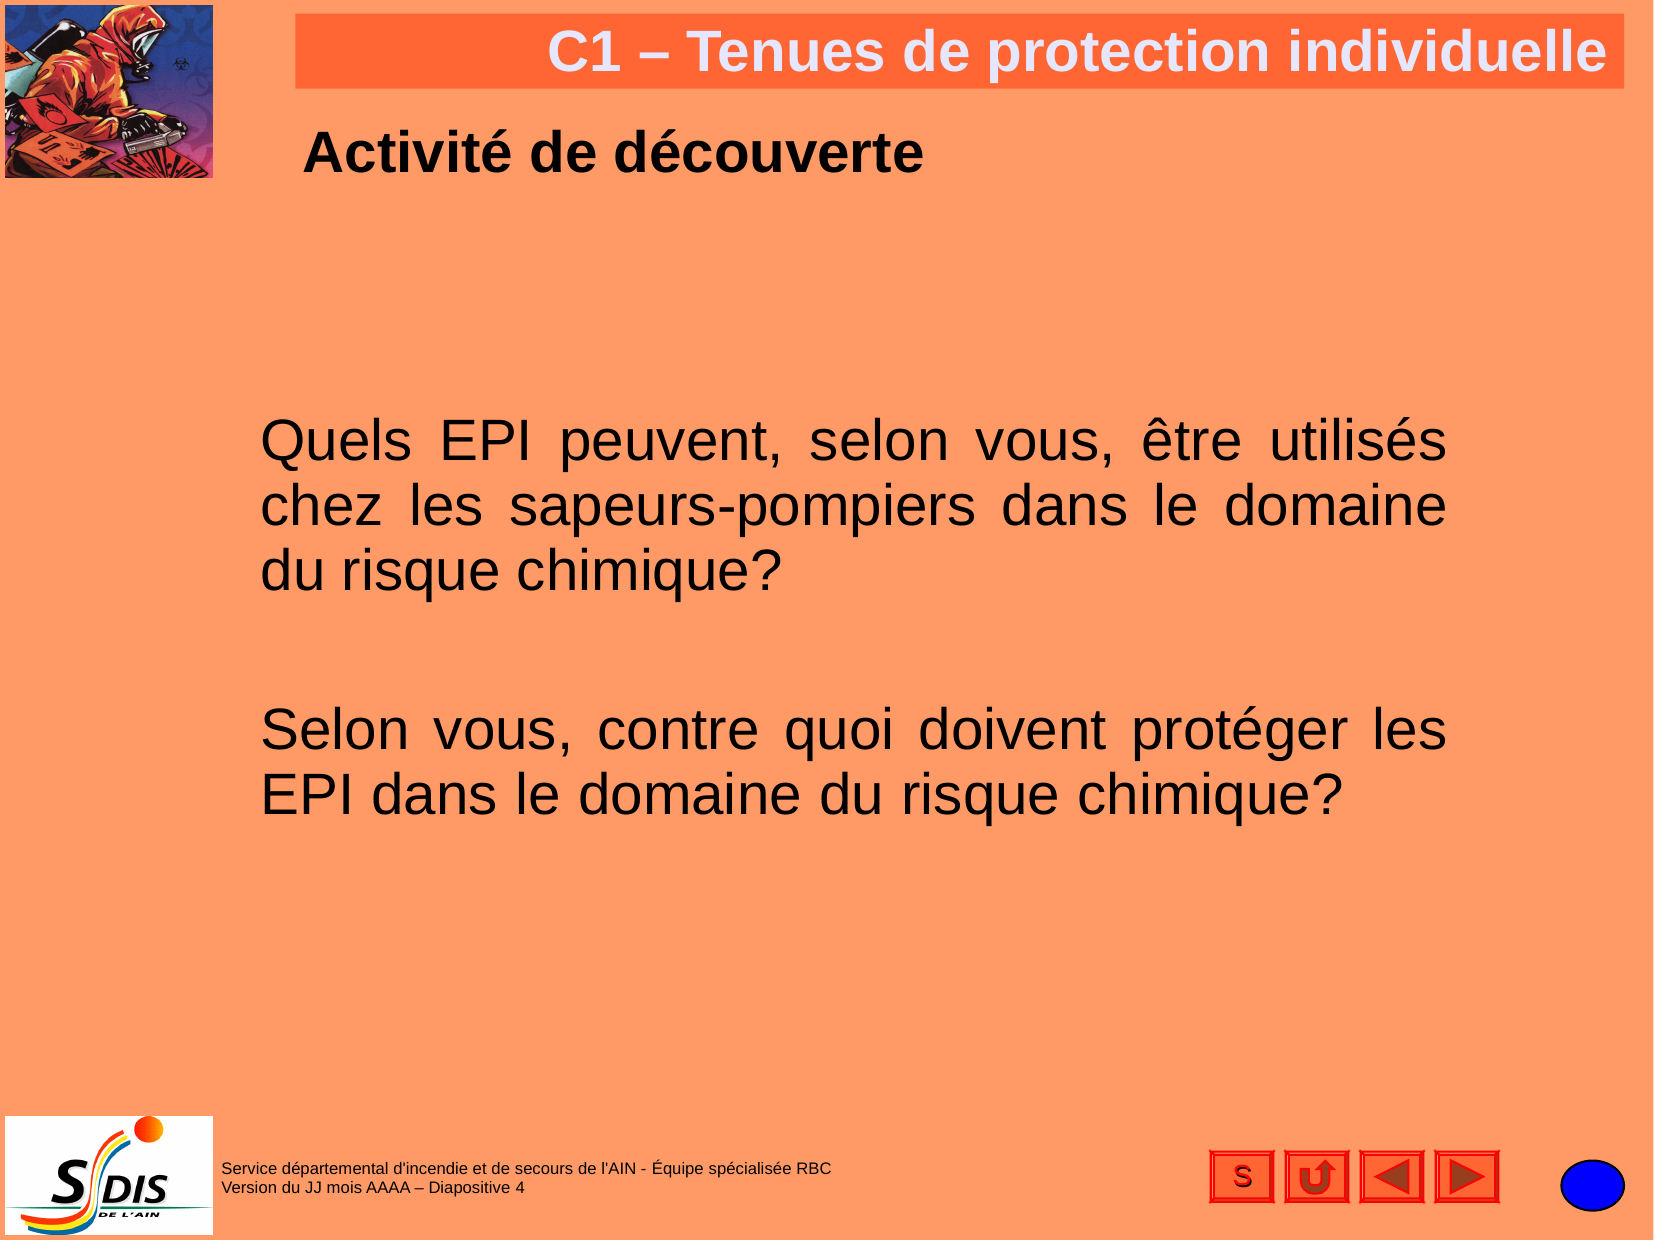

C1 – Tenues de protection individuelle
Activité de découverte
# Quels EPI peuvent, selon vous, être utilisés chez les sapeurs-pompiers dans le domaine du risque chimique?
Selon vous, contre quoi doivent protéger les EPI dans le domaine du risque chimique?